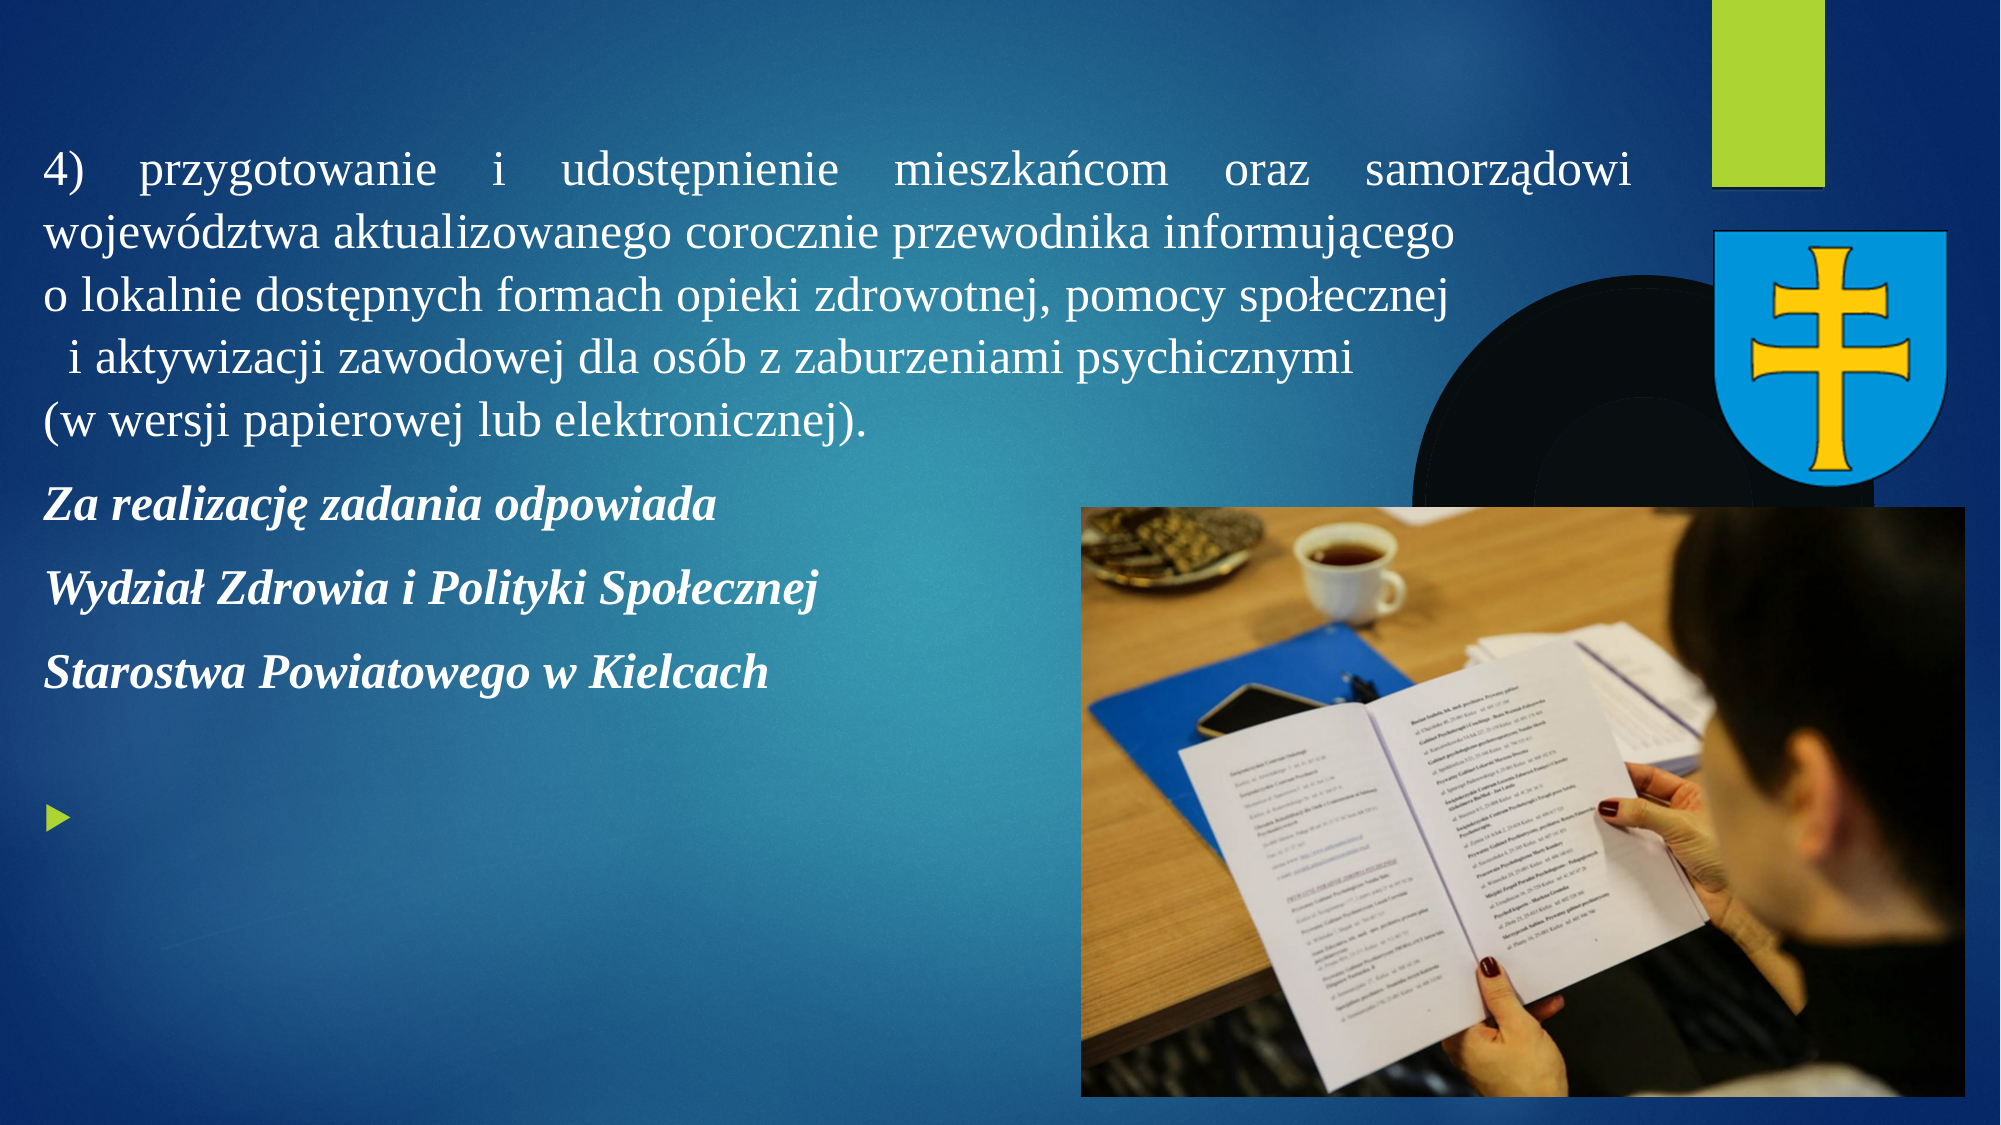

# 4) przygotowanie i udostępnienie mieszkańcom oraz samorządowi województwa aktualizowanego corocznie przewodnika informującego o lokalnie dostępnych formach opieki zdrowotnej, pomocy społecznej i aktywizacji zawodowej dla osób z zaburzeniami psychicznymi (w wersji papierowej lub elektronicznej).
Za realizację zadania odpowiada
Wydział Zdrowia i Polityki Społecznej
Starostwa Powiatowego w Kielcach